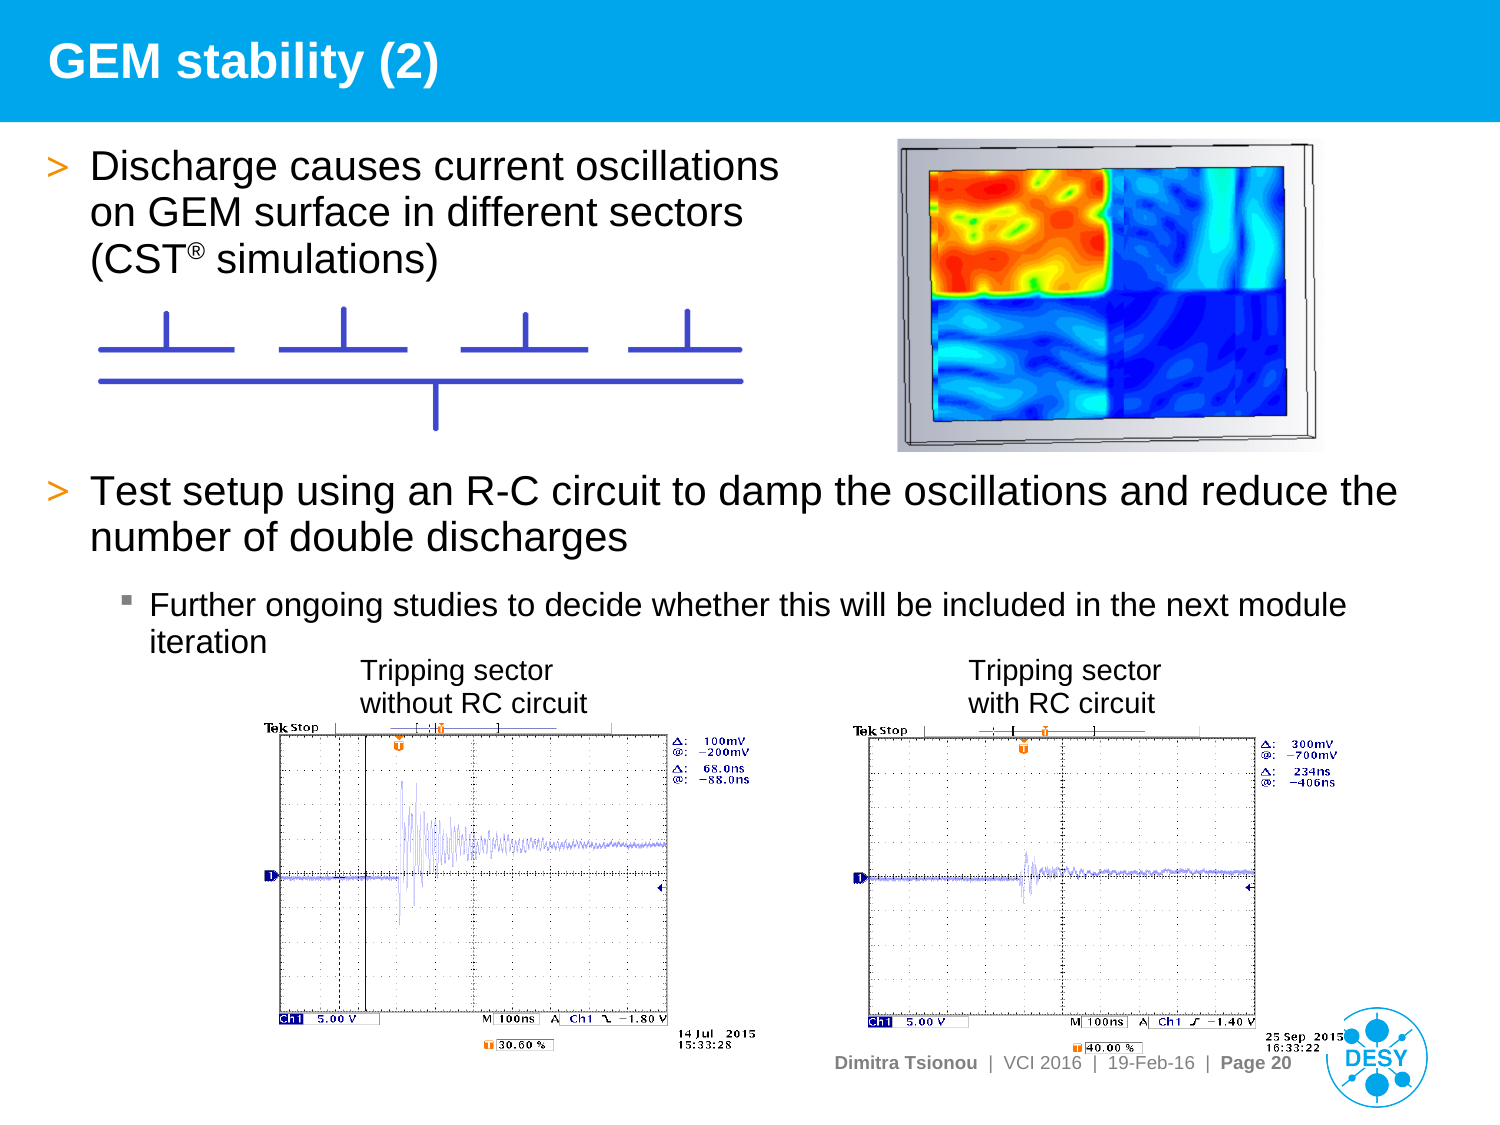

# GEM stability (2)
Discharge causes current oscillations on GEM surface in different sectors (CST® simulations)
Test setup using an R-C circuit to damp the oscillations and reduce the number of double discharges
Further ongoing studies to decide whether this will be included in the next module iteration
Tripping sector without RC circuit
Tripping sector with RC circuit